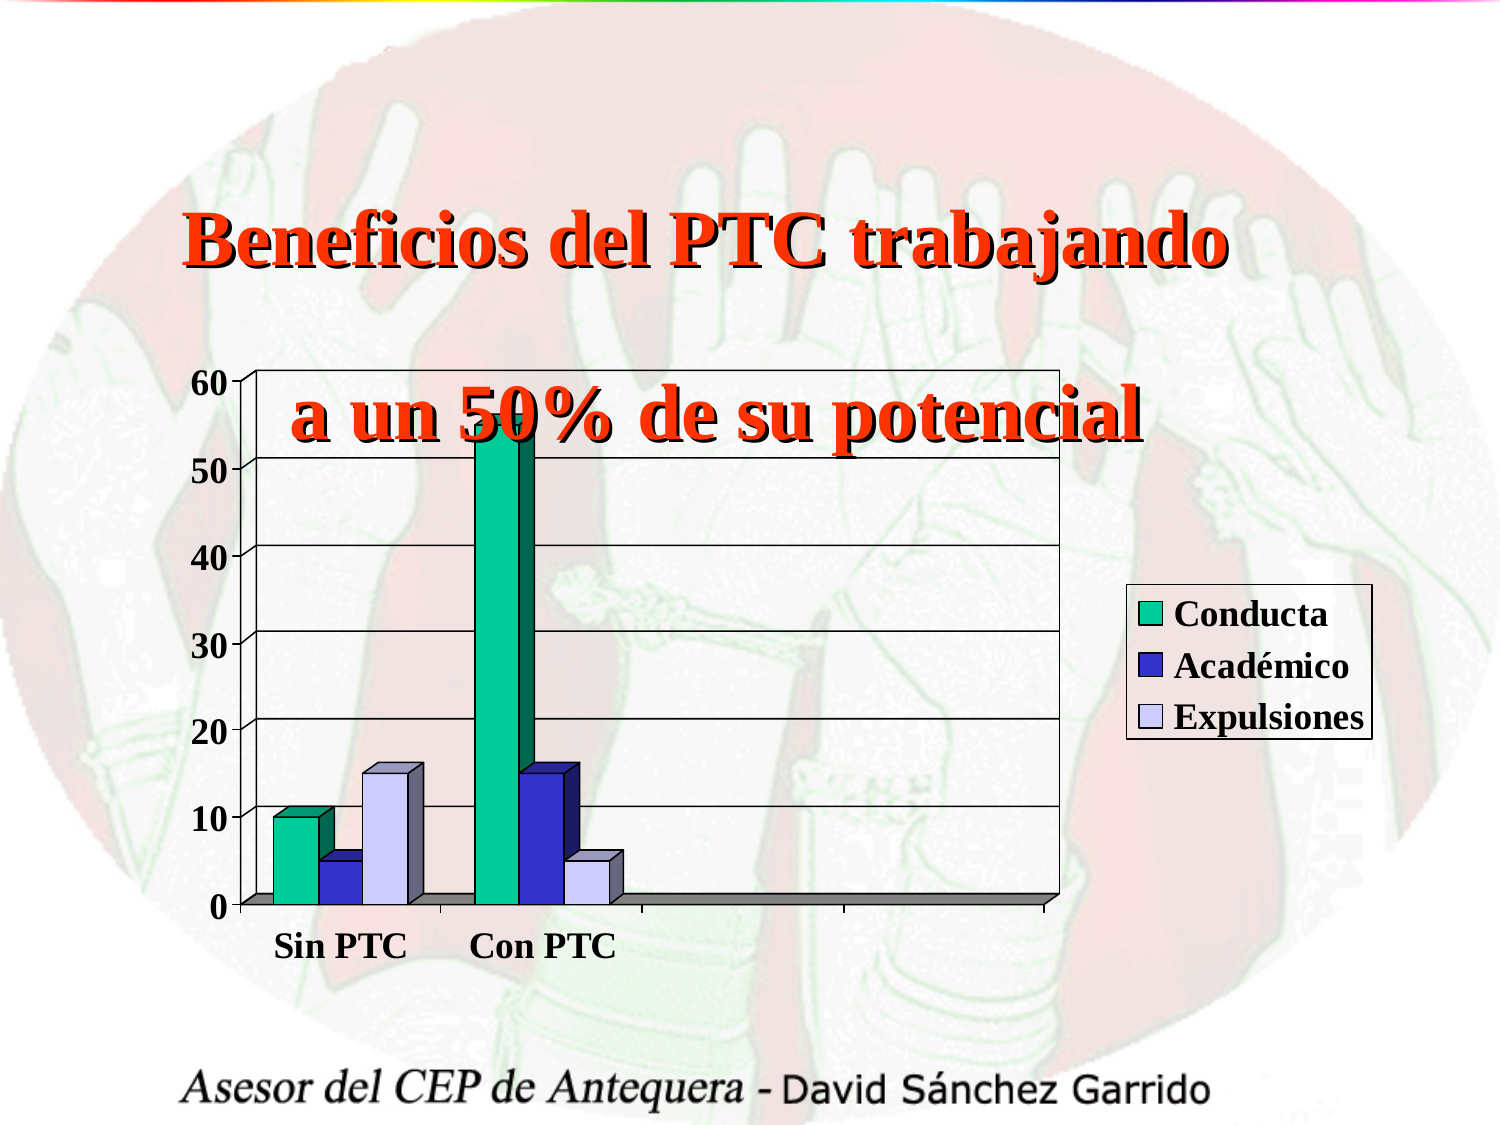

Beneficios del PTC trabajando
a un 50% de su potencial